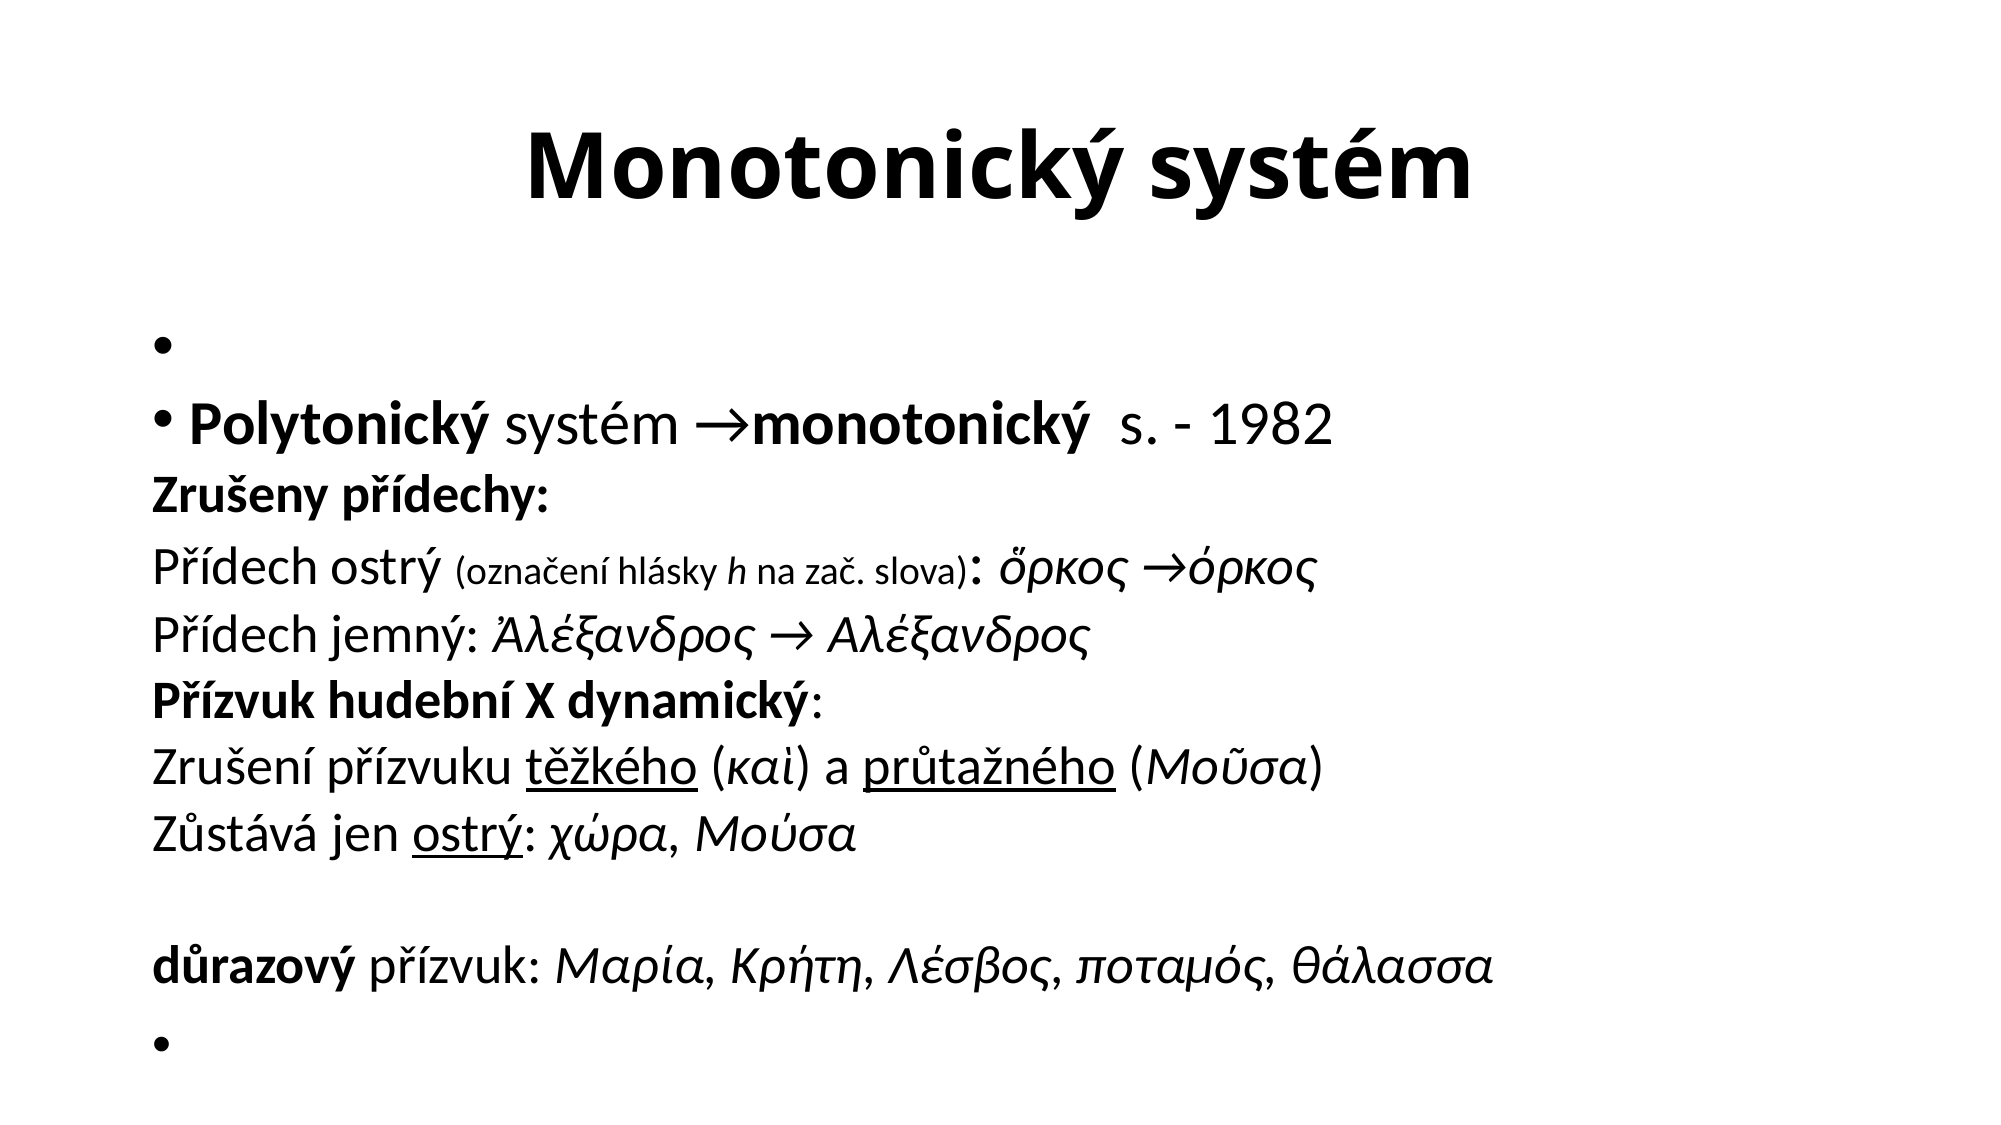

# Μοnotonický systém
Polytonický systém →monotonický s. - 1982
Zrušeny přídechy:
Přídech ostrý (οznačení hlásky h na zač. slova): ὅρκος →όρκος
Přídech jemný: Ἀλέξανδρος → Αλέξανδρος
Přízvuk hudební X dynamický:
Zrušení přízvuku těžkého (καὶ) a průtažného (Μοῦσα)
Zůstává jen ostrý: χώρα, Μούσα
důrazový přízvuk: Μαρία, Κρήτη, Λέσβος, ποταμός, θάλασσα